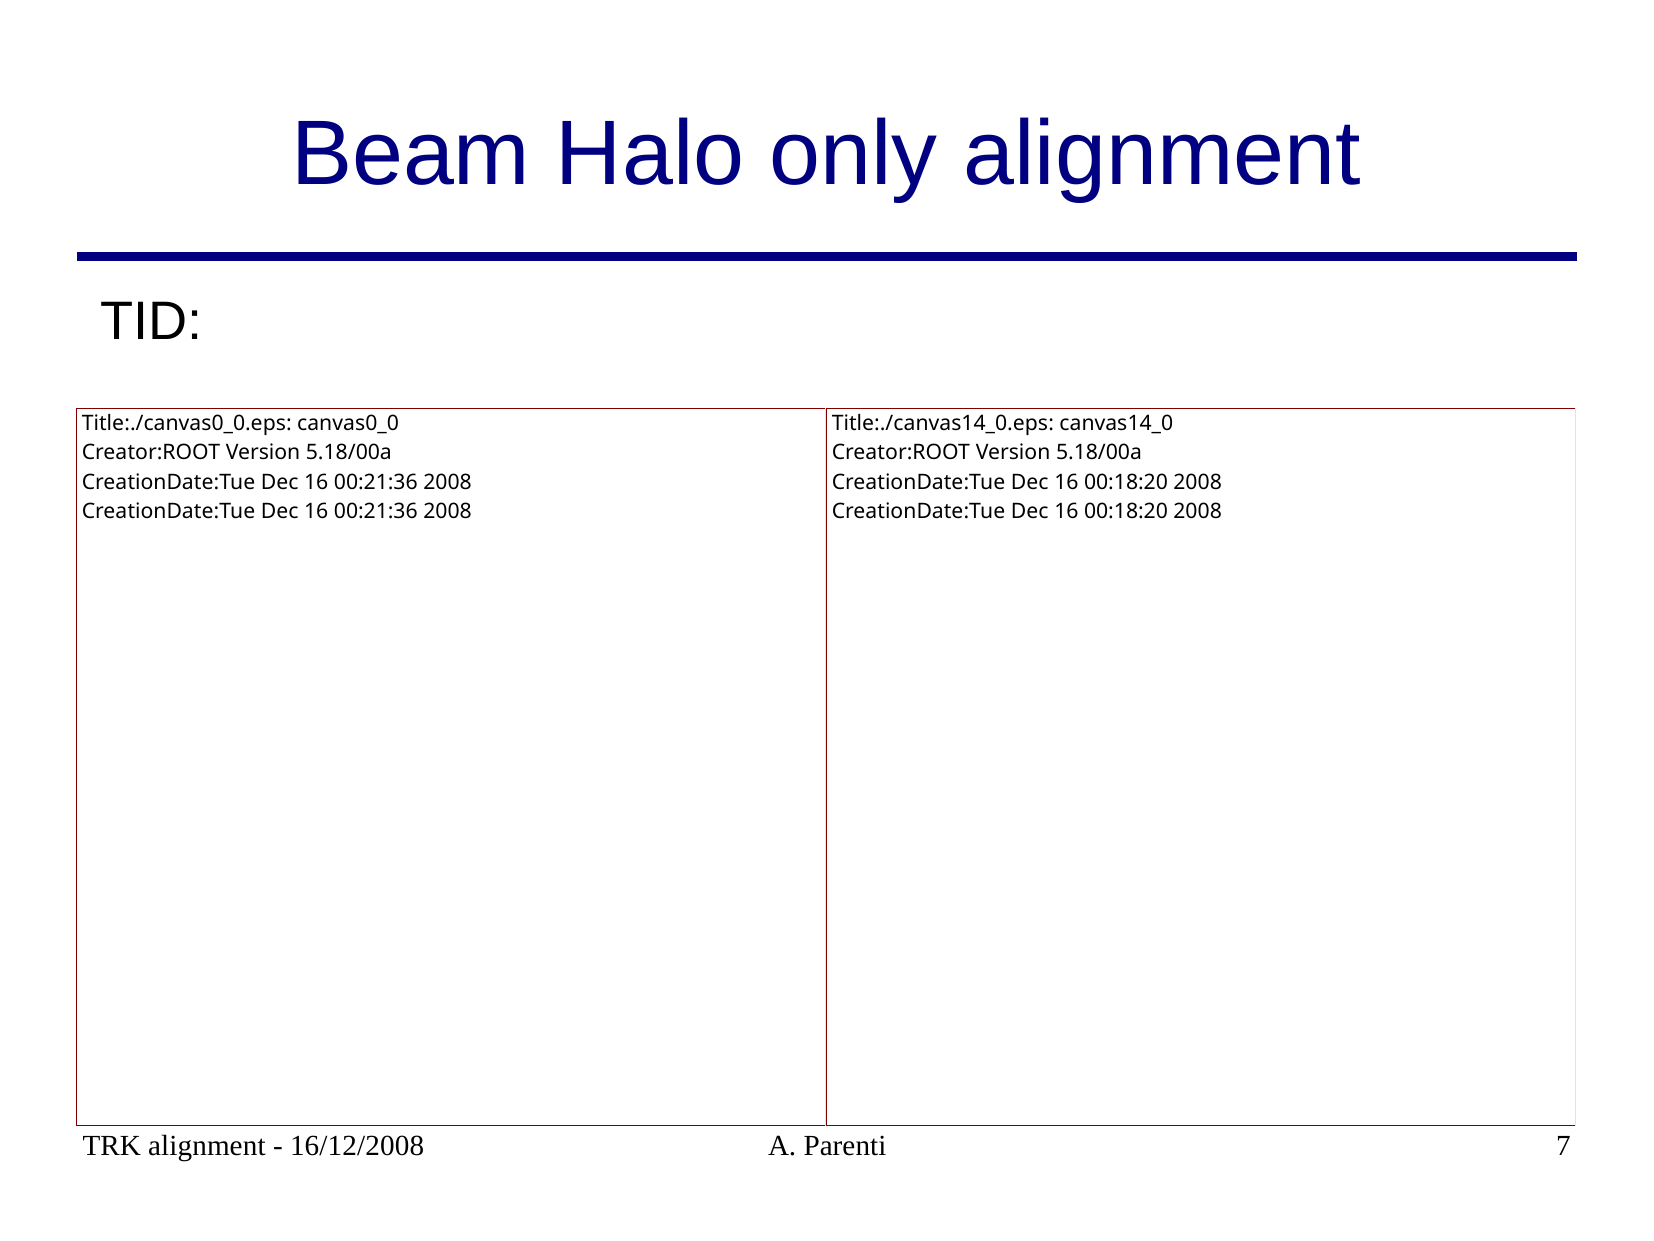

# Beam Halo only alignment
TID:
7